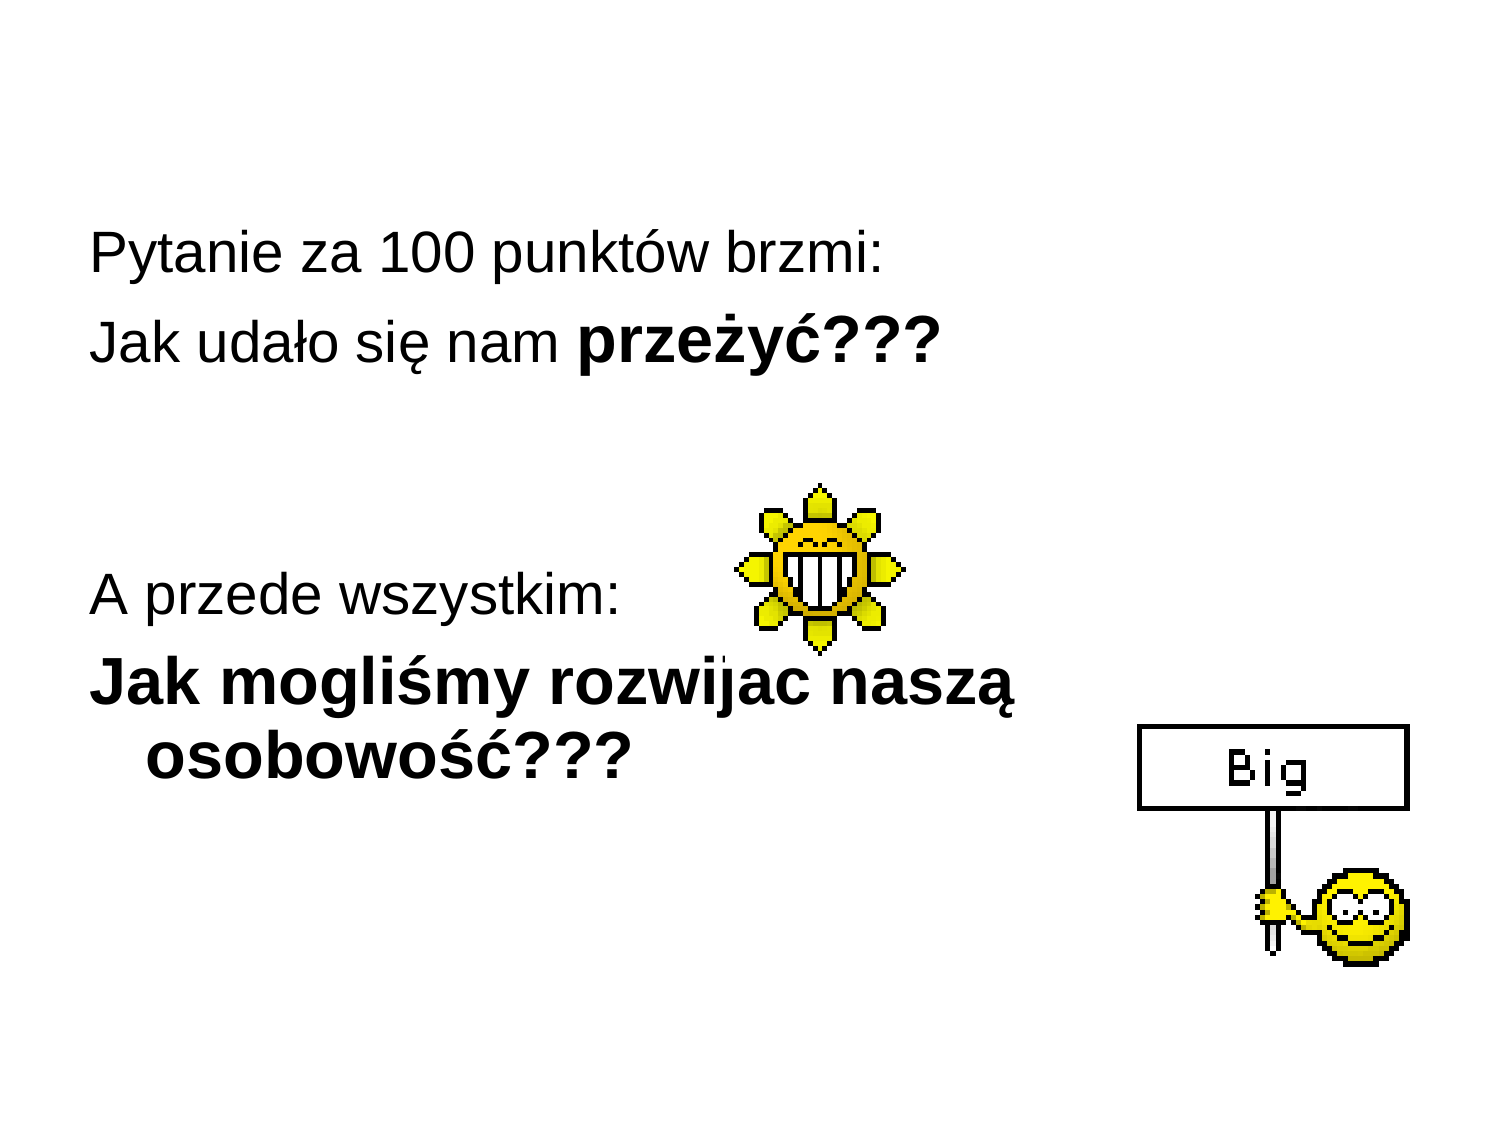

# Pytanie za 100 punktów brzmi:
Jak udało się nam przeżyć???
A przede wszystkim:
Jak mogliśmy rozwijać naszą osobowość???